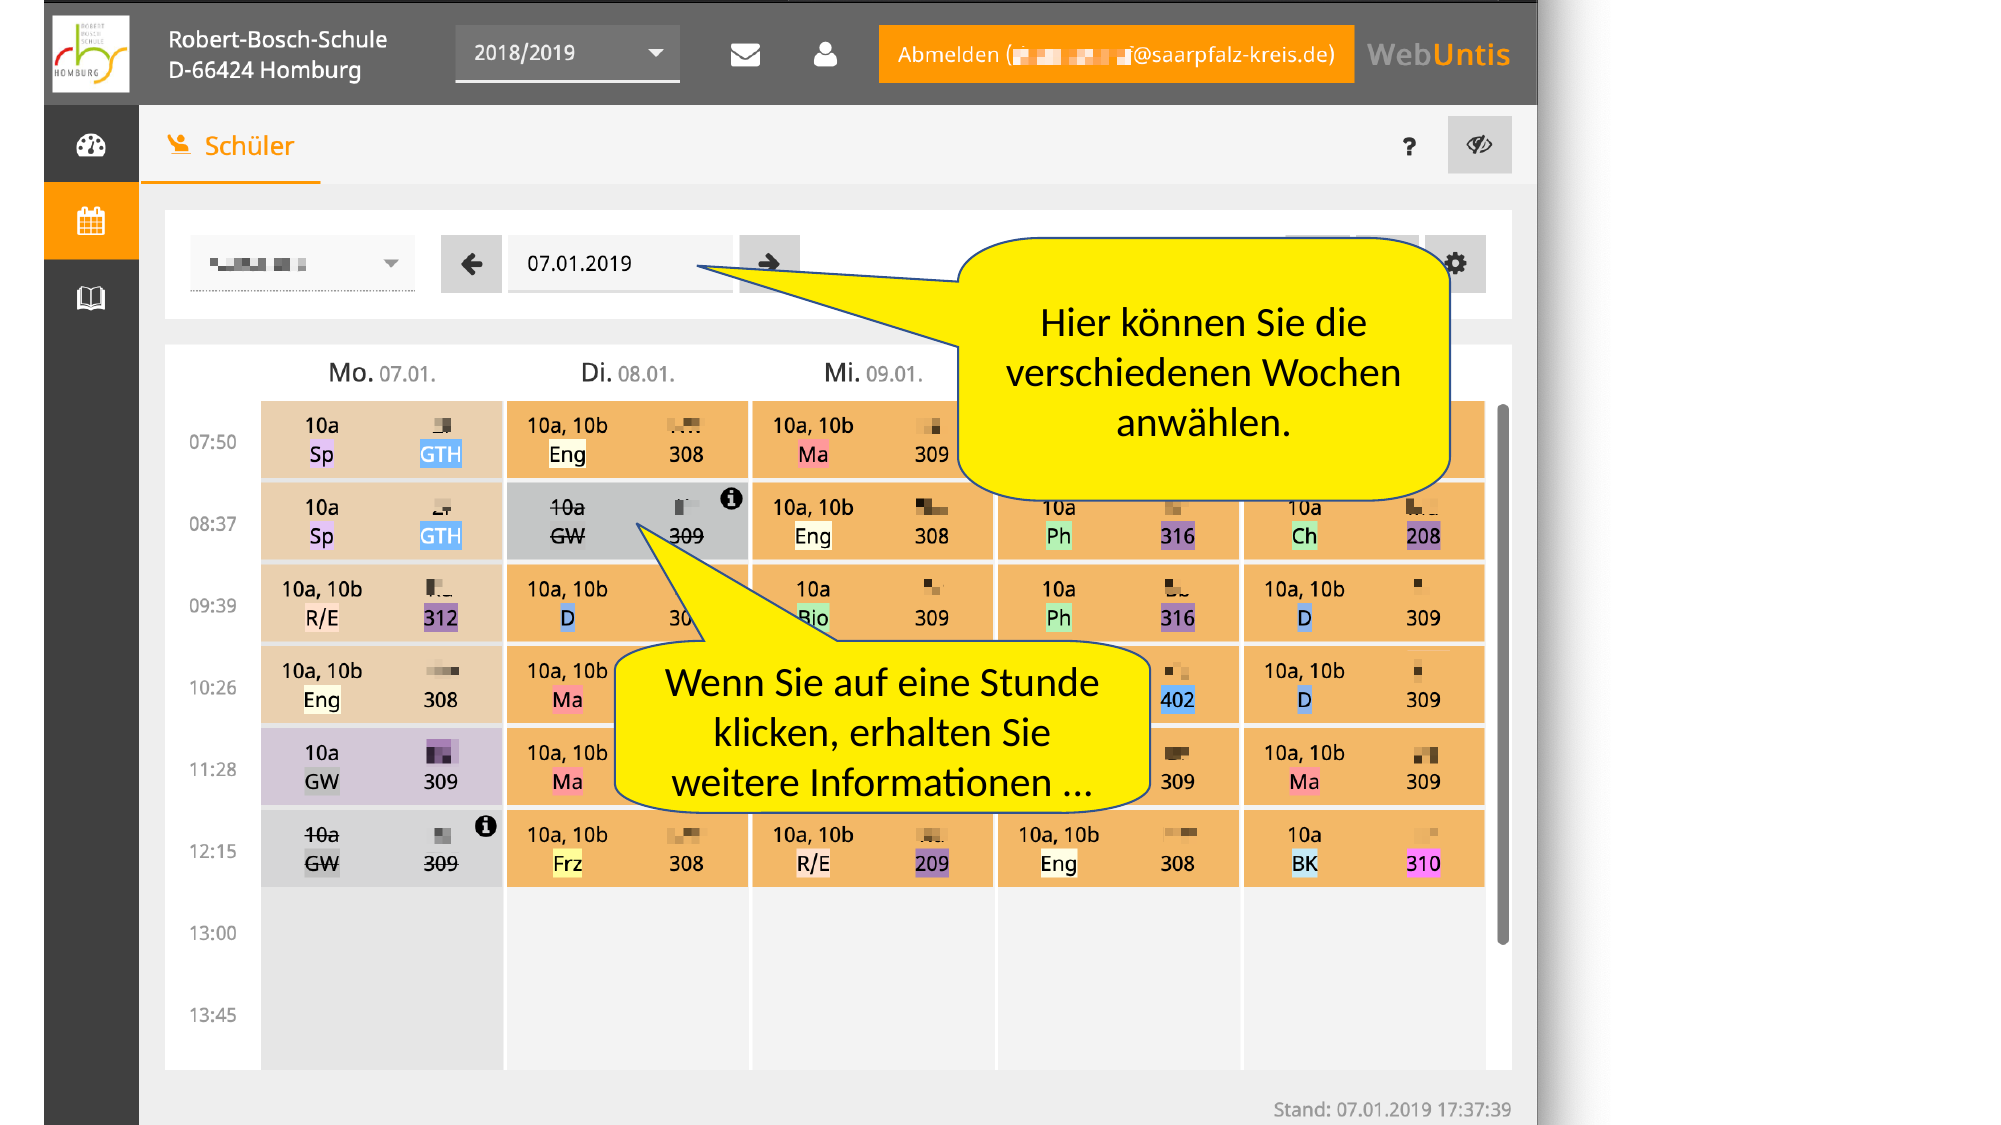

Hier können Sie die verschiedenen Wochen anwählen.
Wenn Sie auf eine Stunde klicken, erhalten Sie weitere Informationen ...